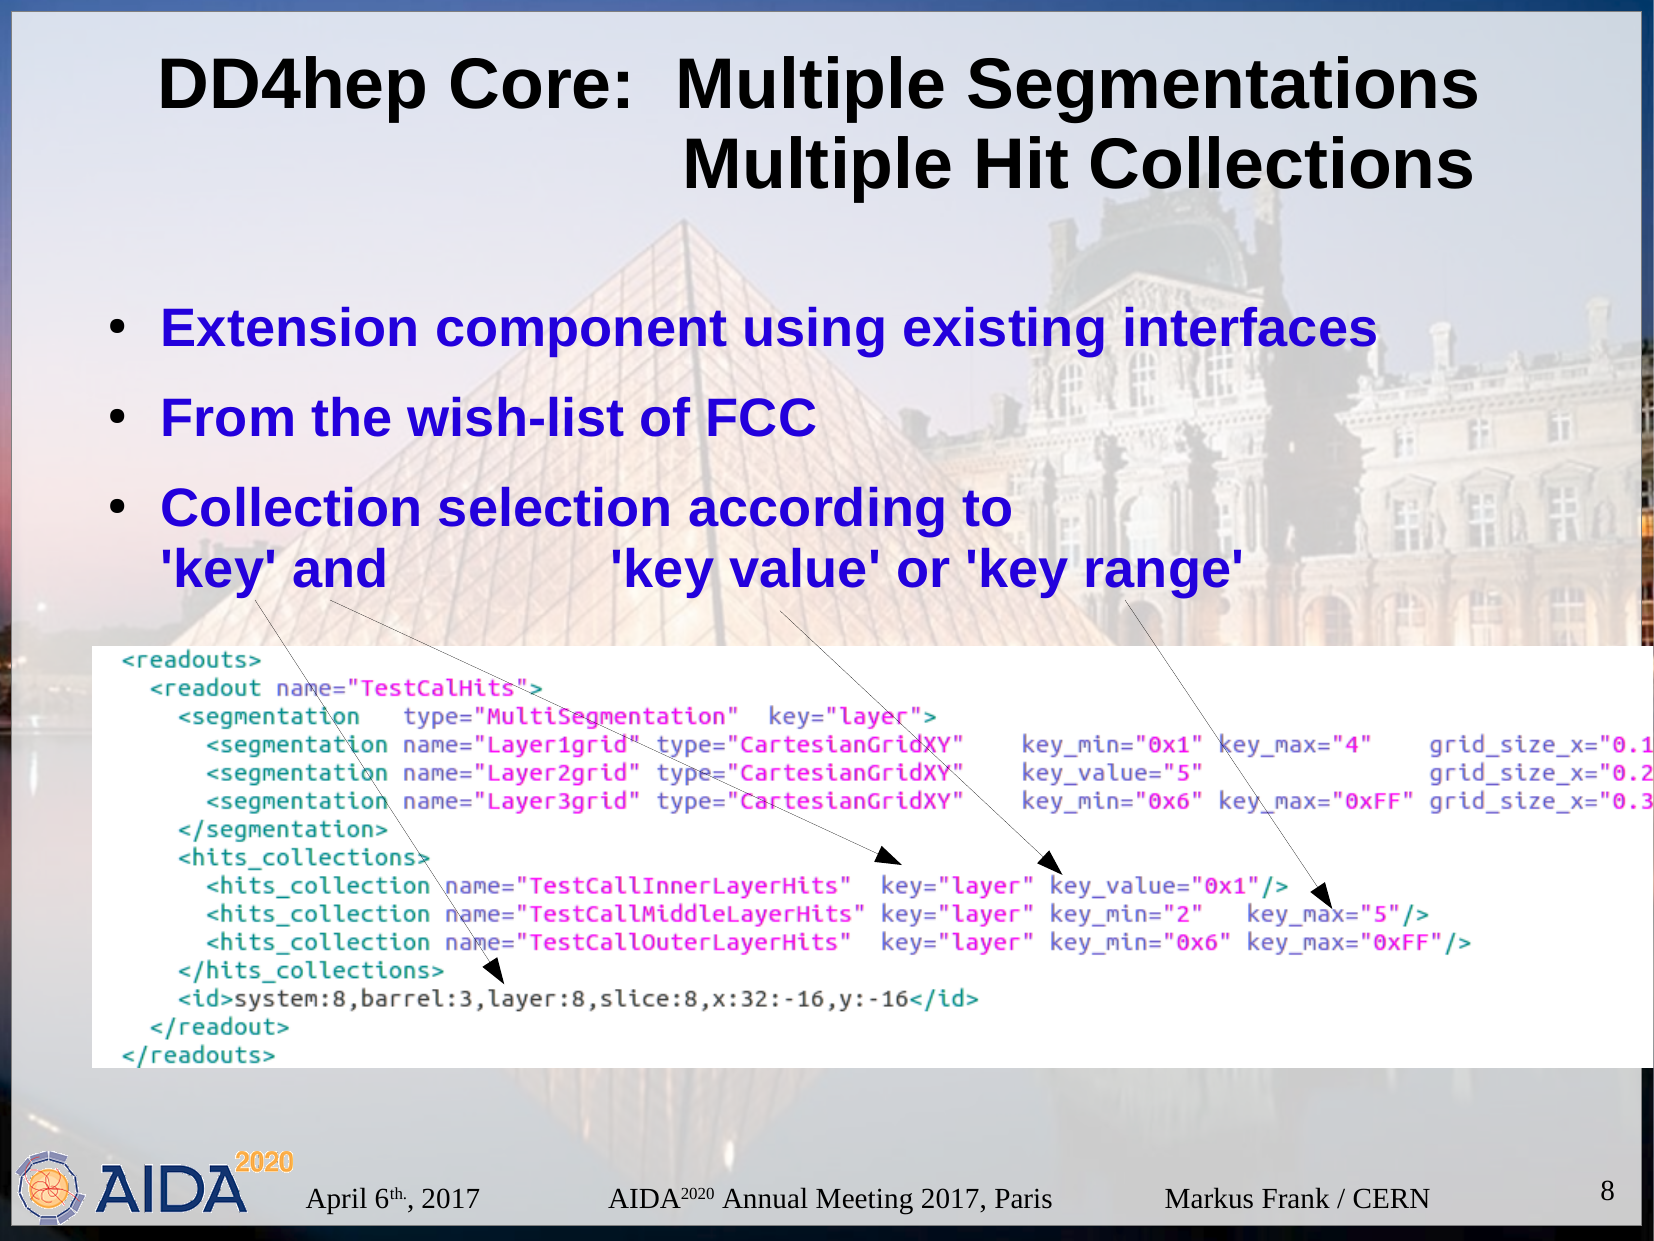

# DD4hep Core: Multiple Segmentations Multiple Hit Collections
Extension component using existing interfaces
From the wish-list of FCC
Collection selection according to
'key' and 			'key value' or 'key range'
8
February, 4th. 2014
CLIC Workshop at CERN, Markus Frank / CERN